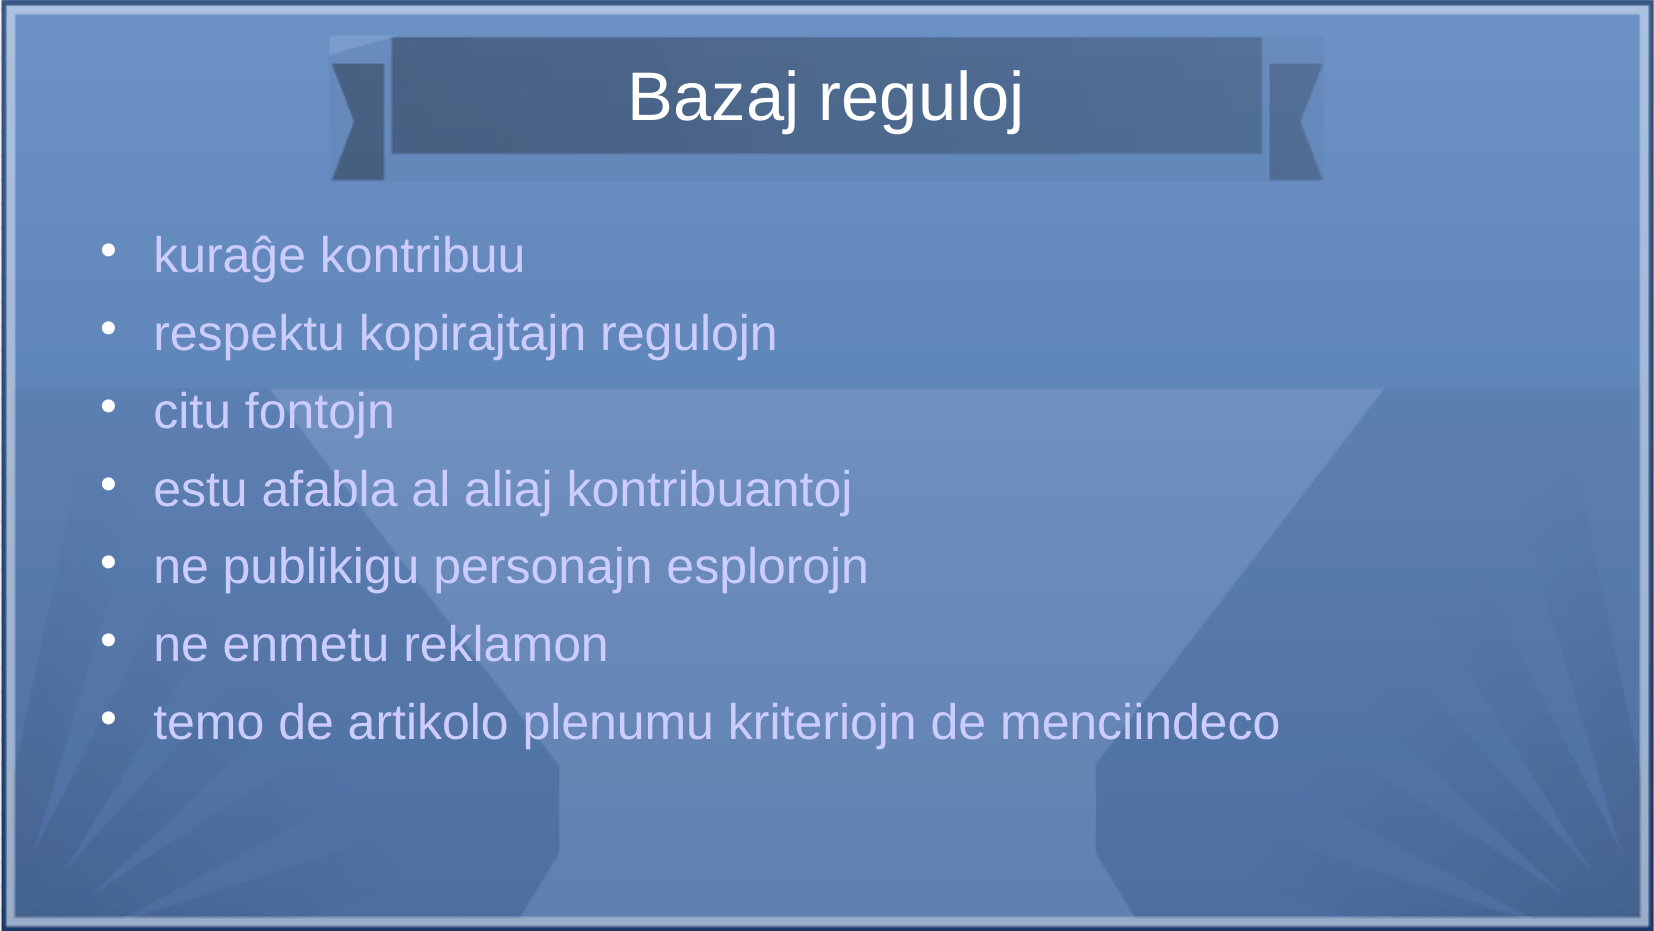

# Bazaj reguloj
kuraĝe kontribuu
respektu kopirajtajn regulojn
citu fontojn
estu afabla al aliaj kontribuantoj
ne publikigu personajn esplorojn
ne enmetu reklamon
temo de artikolo plenumu kriteriojn de menciindeco